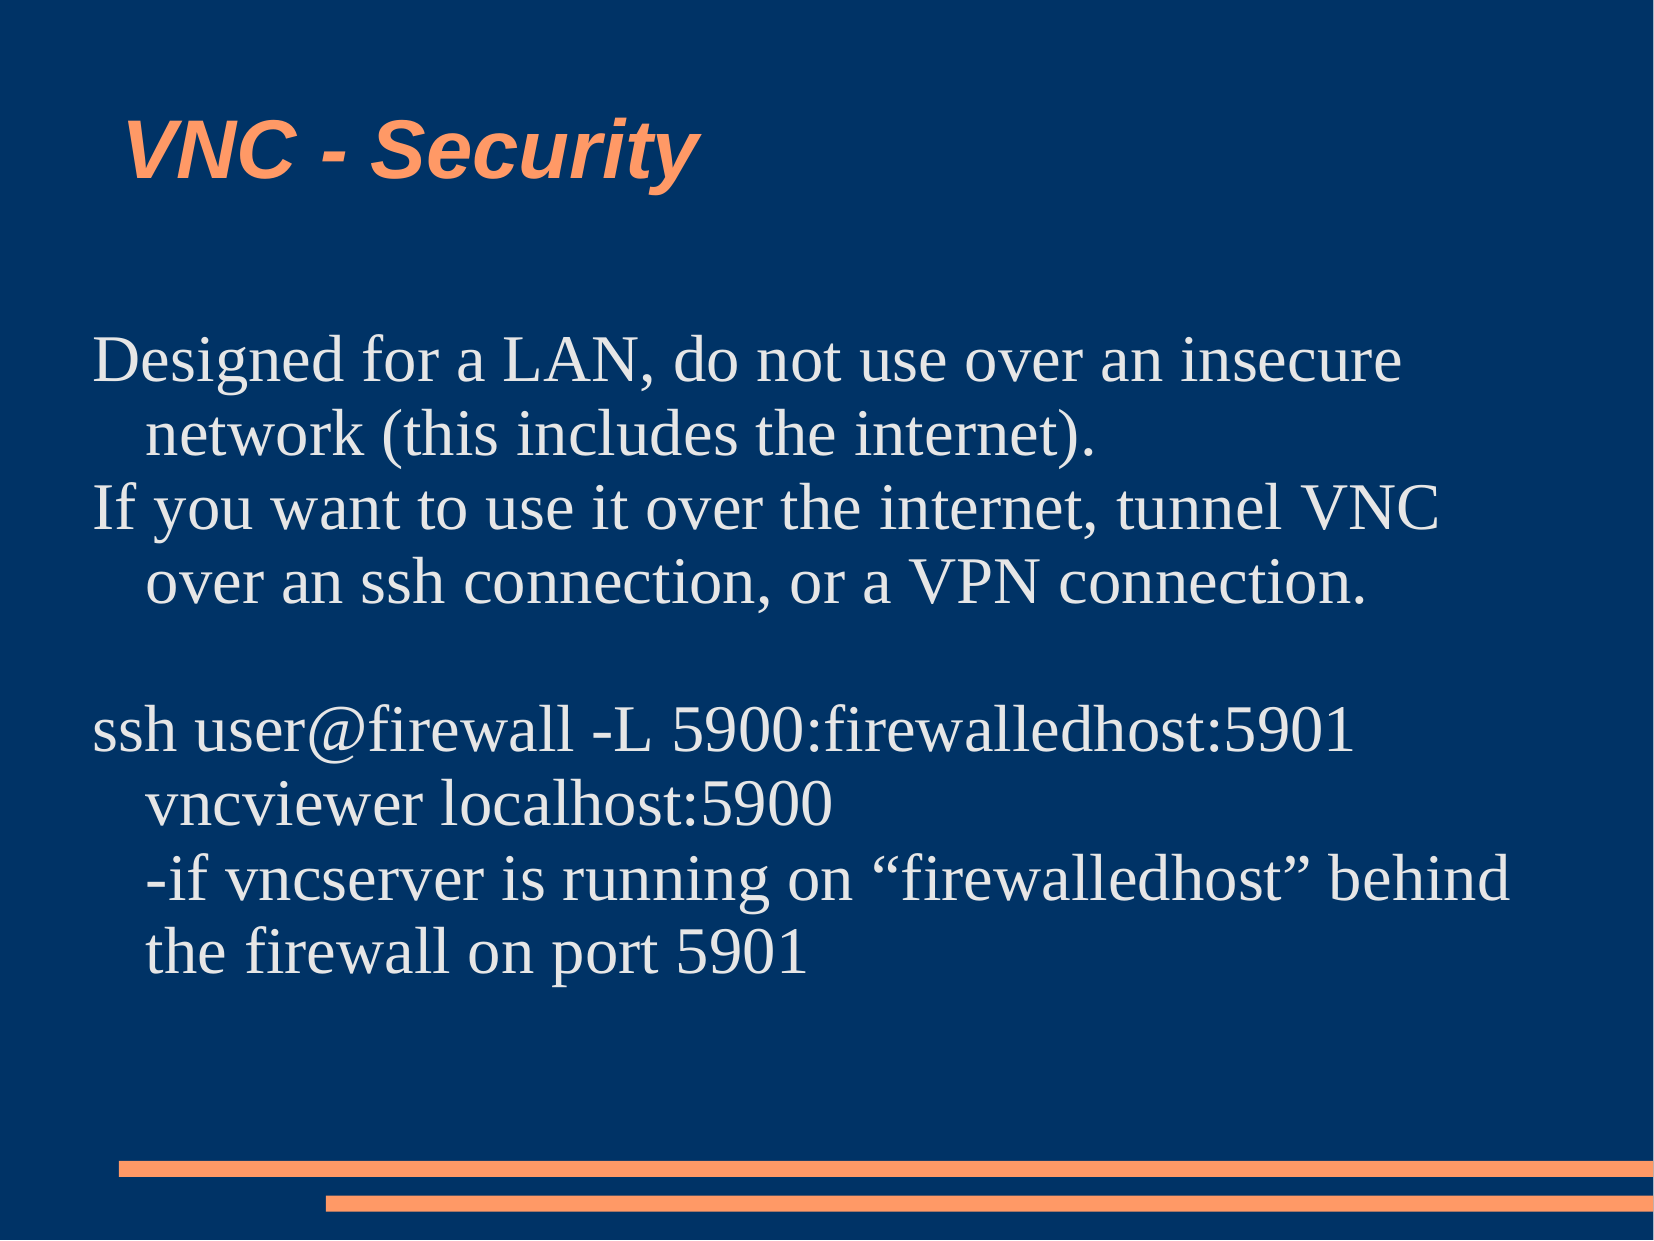

# VNC - Security
Designed for a LAN, do not use over an insecure network (this includes the internet).
If you want to use it over the internet, tunnel VNC over an ssh connection, or a VPN connection.
ssh user@firewall -L 5900:firewalledhost:5901
vncviewer localhost:5900
-if vncserver is running on “firewalledhost” behind the firewall on port 5901